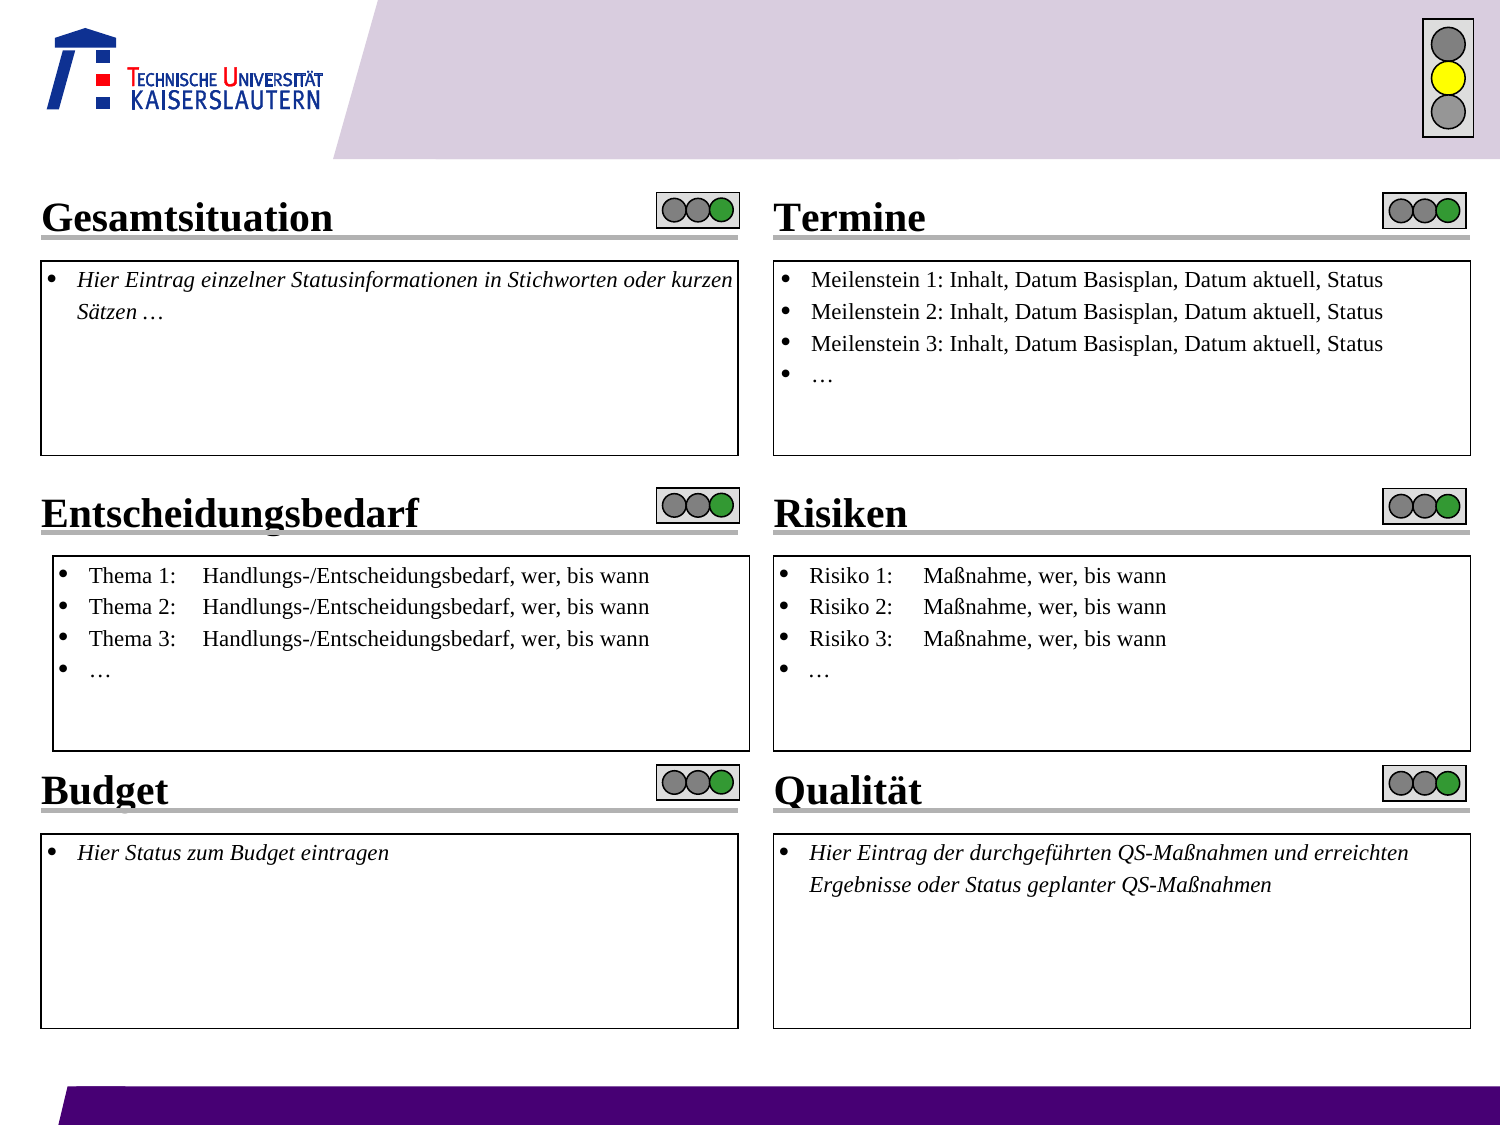

Gesamtsituation
Termine
Hier Eintrag einzelner Statusinformationen in Stichworten oder kurzen Sätzen …
Meilenstein 1: Inhalt, Datum Basisplan, Datum aktuell, Status
Meilenstein 2: Inhalt, Datum Basisplan, Datum aktuell, Status
Meilenstein 3: Inhalt, Datum Basisplan, Datum aktuell, Status
…
Entscheidungsbedarf
Risiken
Thema 1: 	Handlungs-/Entscheidungsbedarf, wer, bis wann
Thema 2: 	Handlungs-/Entscheidungsbedarf, wer, bis wann
Thema 3: 	Handlungs-/Entscheidungsbedarf, wer, bis wann
…
Risiko 1: 	Maßnahme, wer, bis wann
Risiko 2: 	Maßnahme, wer, bis wann
Risiko 3: 	Maßnahme, wer, bis wann
…
Budget
Qualität
Hier Status zum Budget eintragen
Hier Eintrag der durchgeführten QS-Maßnahmen und erreichten Ergebnisse oder Status geplanter QS-Maßnahmen